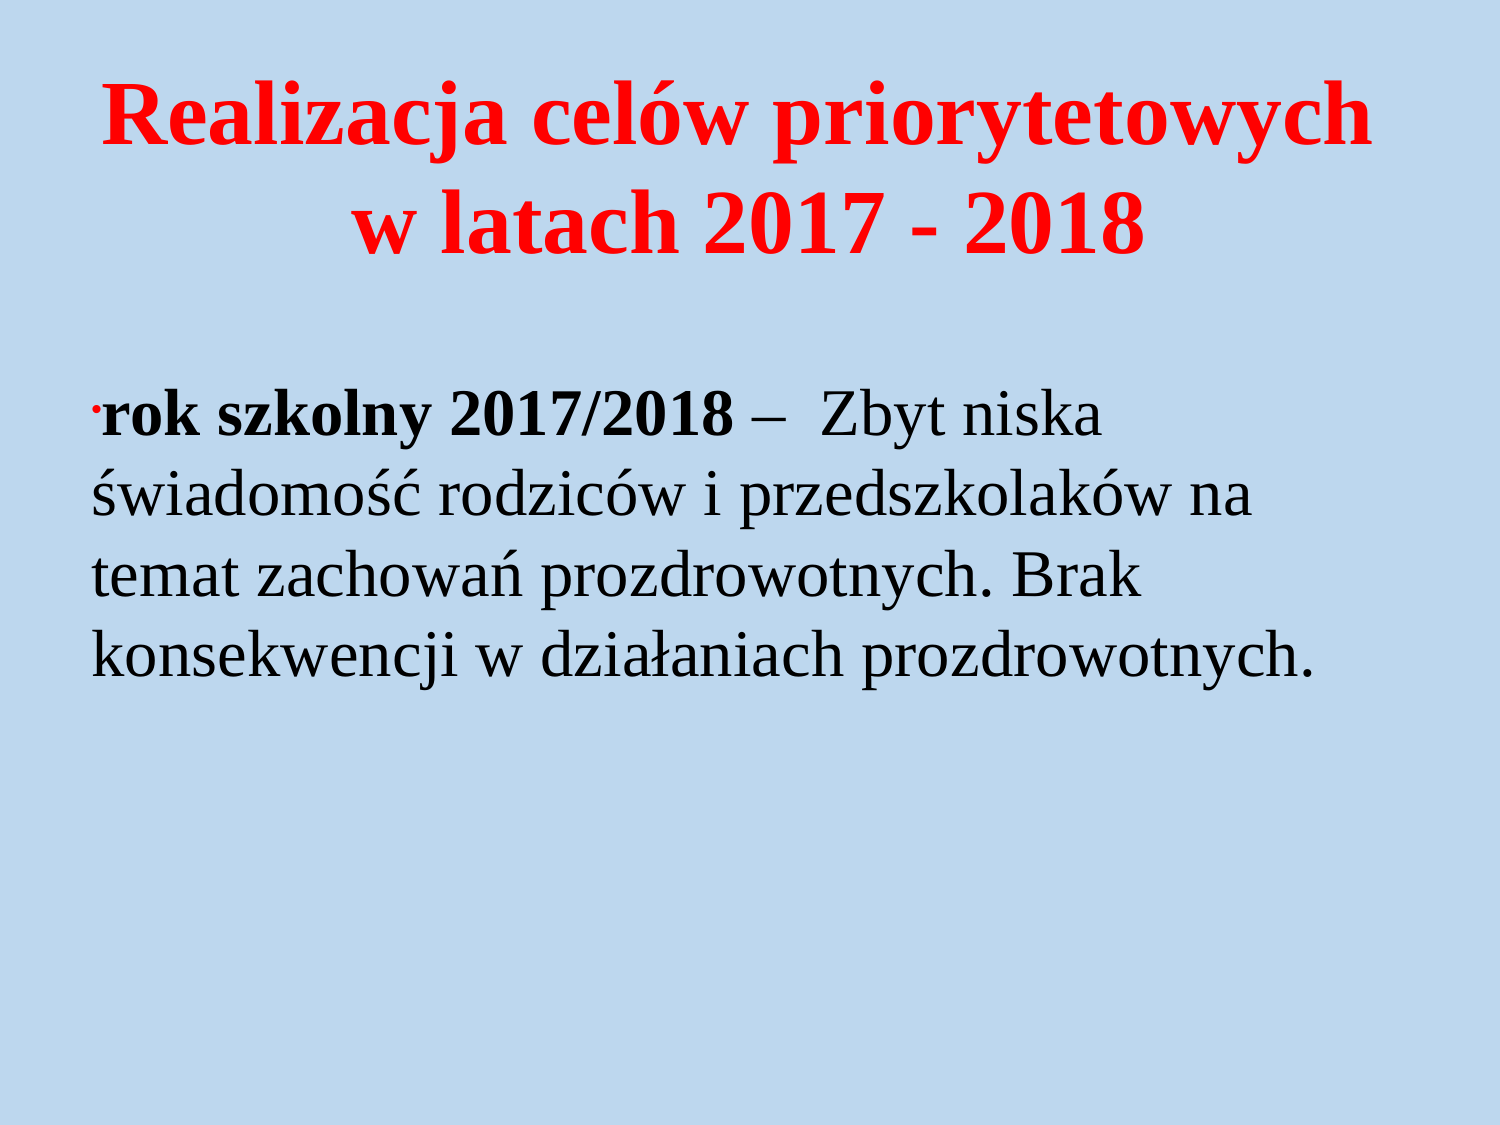

# Realizacja celów priorytetowych w latach 2017 - 2018
rok szkolny 2017/2018 – Zbyt niska świadomość rodziców i przedszkolaków na temat zachowań prozdrowotnych. Brak konsekwencji w działaniach prozdrowotnych.